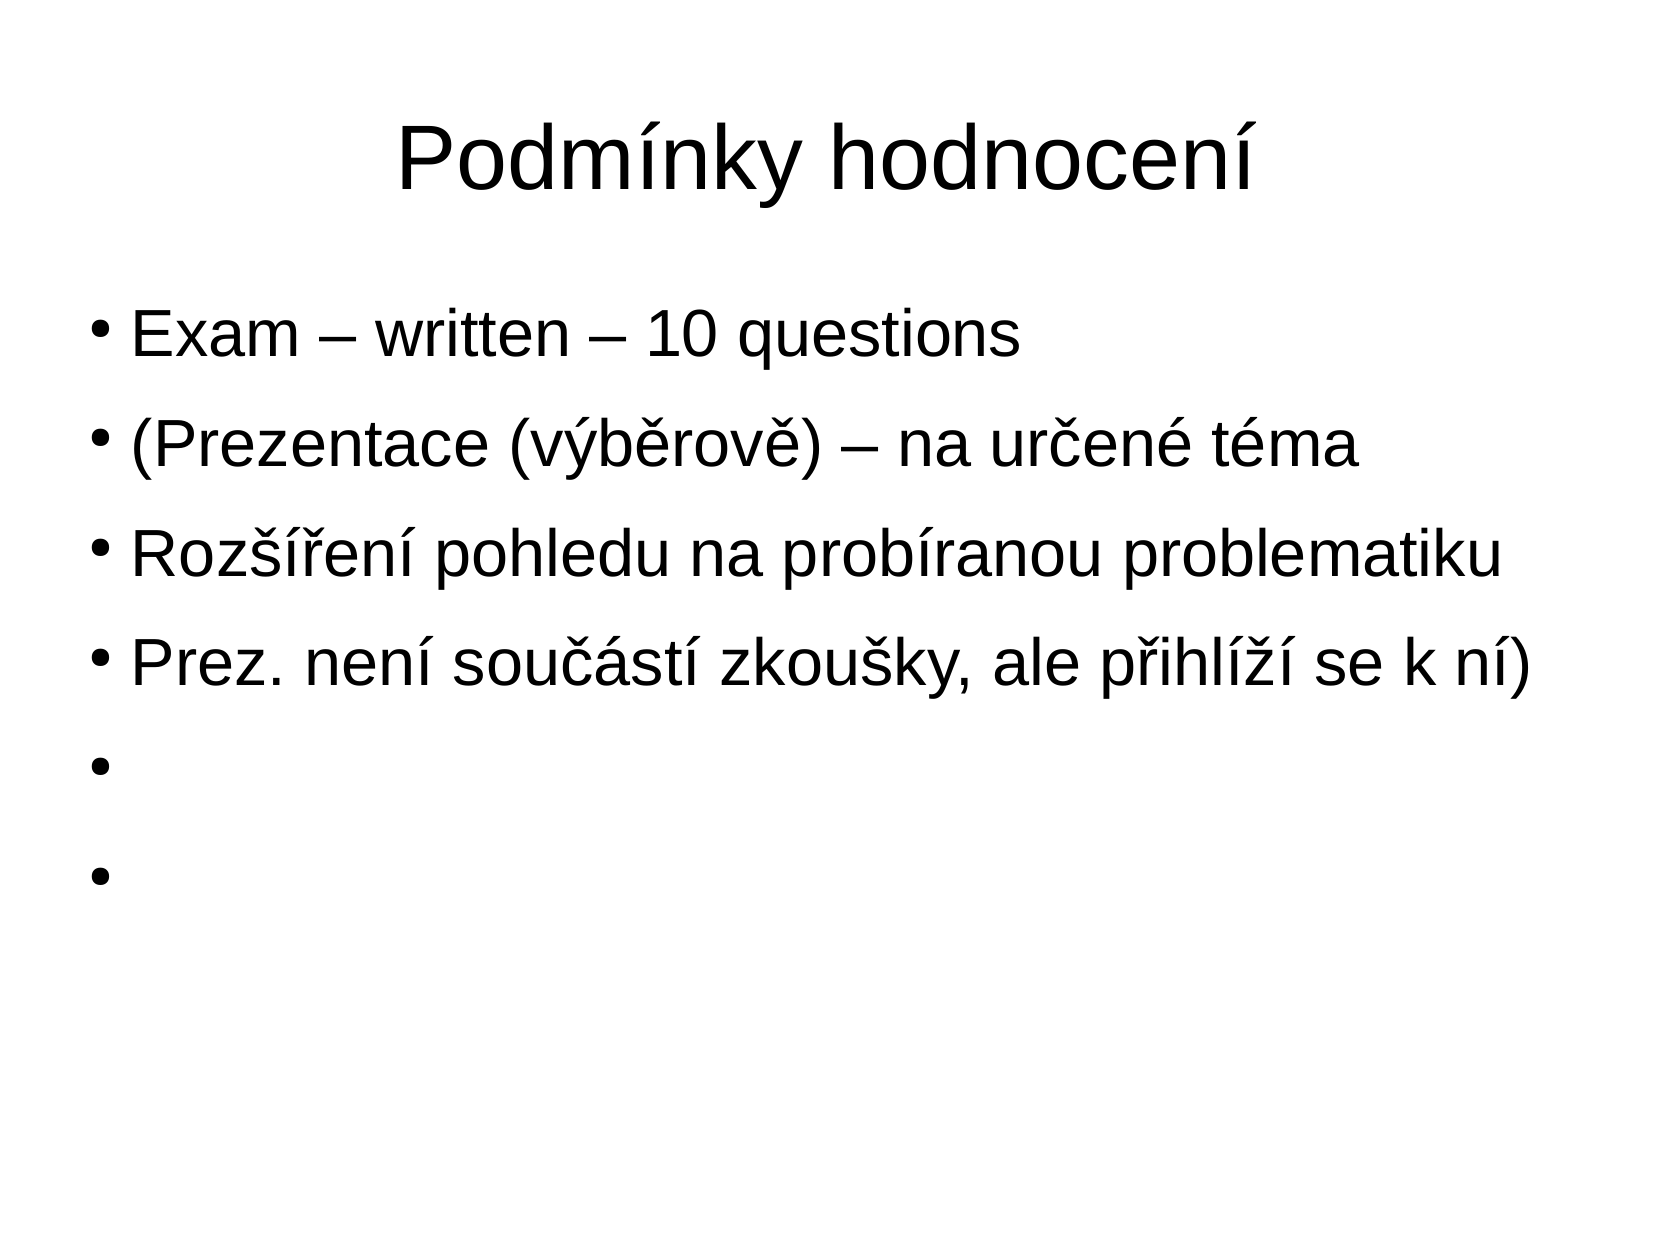

# Podmínky hodnocení
 Exam – written – 10 questions
 (Prezentace (výběrově) – na určené téma
 Rozšíření pohledu na probíranou problematiku
 Prez. není součástí zkoušky, ale přihlíží se k ní)